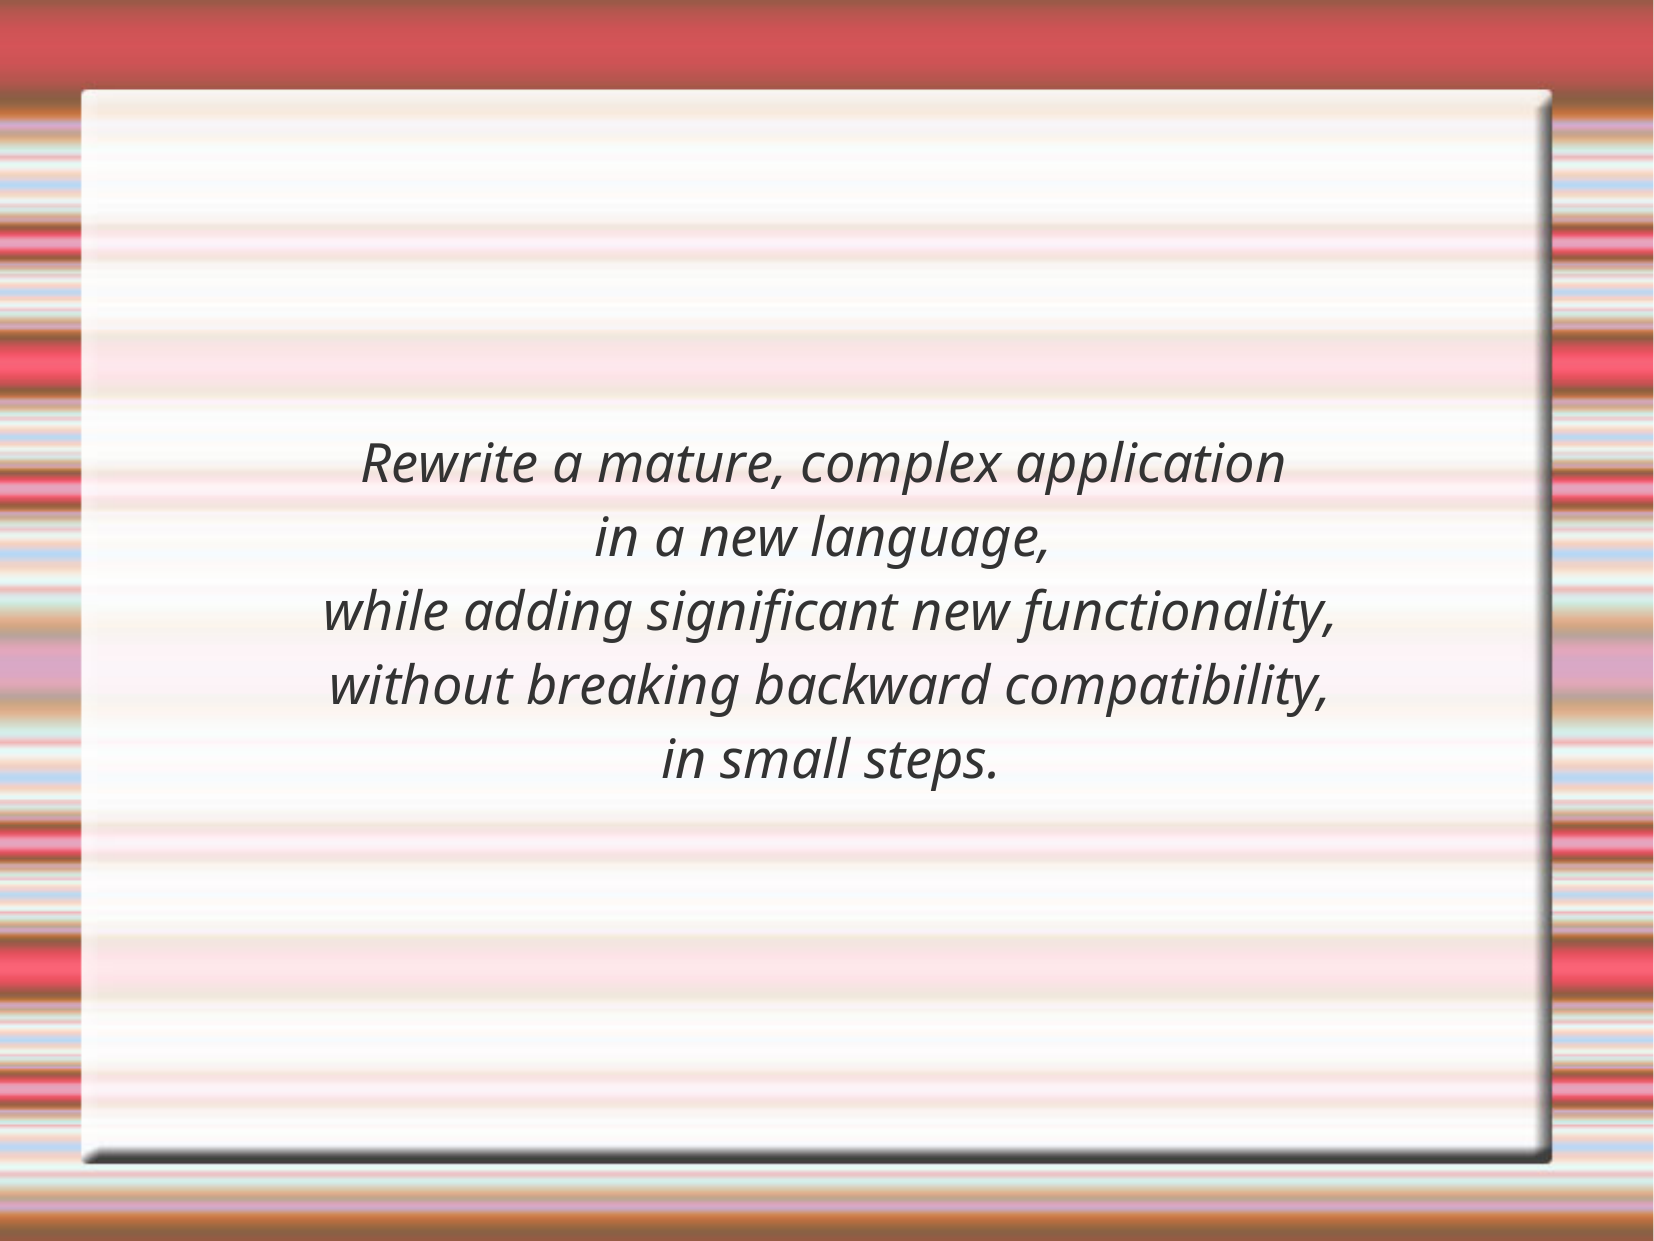

# Rewrite a mature, complex application
in a new language,
while adding significant new functionality,
without breaking backward compatibility,
in small steps.